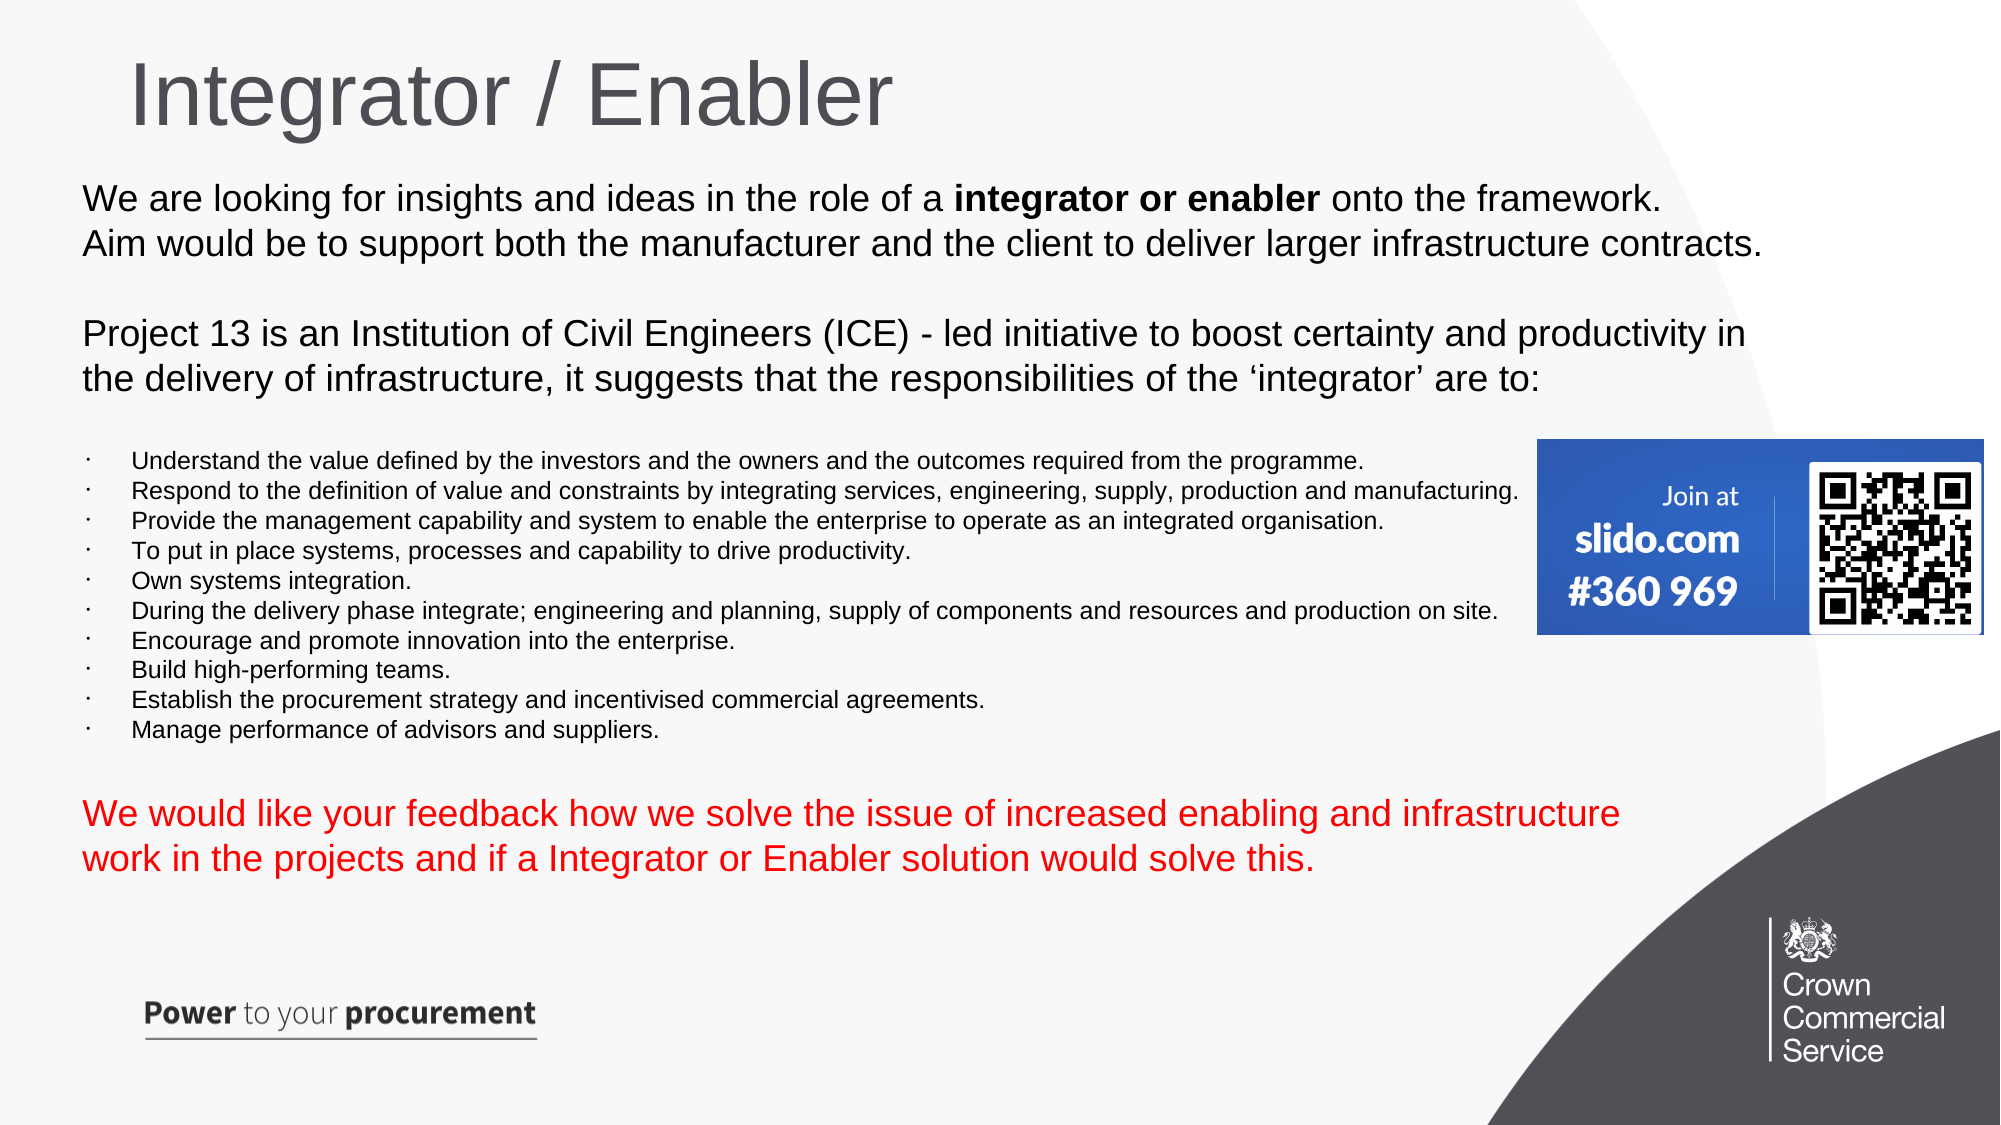

# Integrator / Enabler
We are looking for insights and ideas in the role of a integrator or enabler onto the framework.
Aim would be to support both the manufacturer and the client to deliver larger infrastructure contracts.
Project 13 is an Institution of Civil Engineers (ICE) - led initiative to boost certainty and productivity in the delivery of infrastructure, it suggests that the responsibilities of the ‘integrator’ are to:
Understand the value defined by the investors and the owners and the outcomes required from the programme.
Respond to the definition of value and constraints by integrating services, engineering, supply, production and manufacturing.
Provide the management capability and system to enable the enterprise to operate as an integrated organisation.
To put in place systems, processes and capability to drive productivity.
Own systems integration.
During the delivery phase integrate; engineering and planning, supply of components and resources and production on site.
Encourage and promote innovation into the enterprise.
Build high-performing teams.
Establish the procurement strategy and incentivised commercial agreements.
Manage performance of advisors and suppliers.
We would like your feedback how we solve the issue of increased enabling and infrastructure work in the projects and if a Integrator or Enabler solution would solve this.